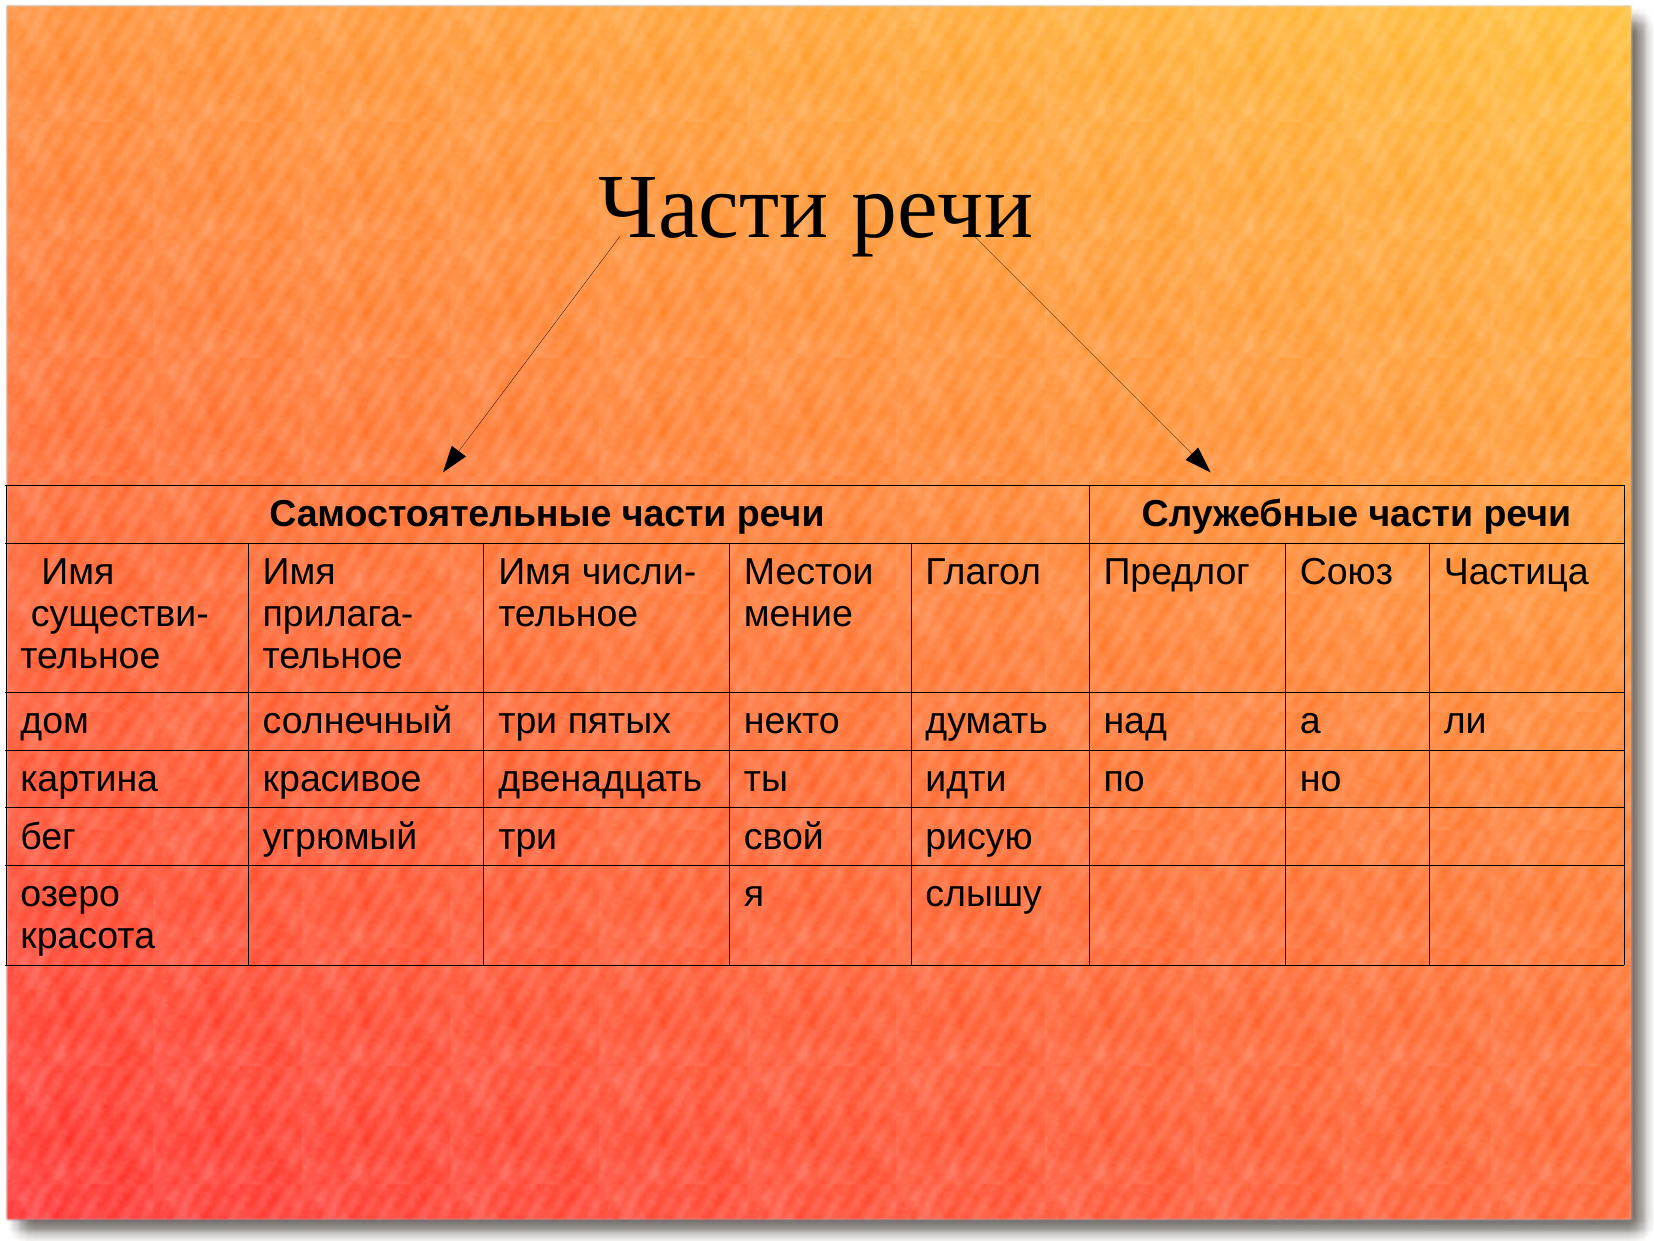

# Части речи
| Самостоятельные части речи | | | | | Служебные части речи | | |
| --- | --- | --- | --- | --- | --- | --- | --- |
| Имя существи- тельное | Имя прилага-тельное | Имя числи-тельное | Местоимение | Глагол | Предлог | Союз | Частица |
| дом | солнечный | три пятых | некто | думать | над | а | ли |
| картина | красивое | двенадцать | ты | идти | по | но | |
| бег | угрюмый | три | свой | рисую | | | |
| озеро красота | | | я | слышу | | | |